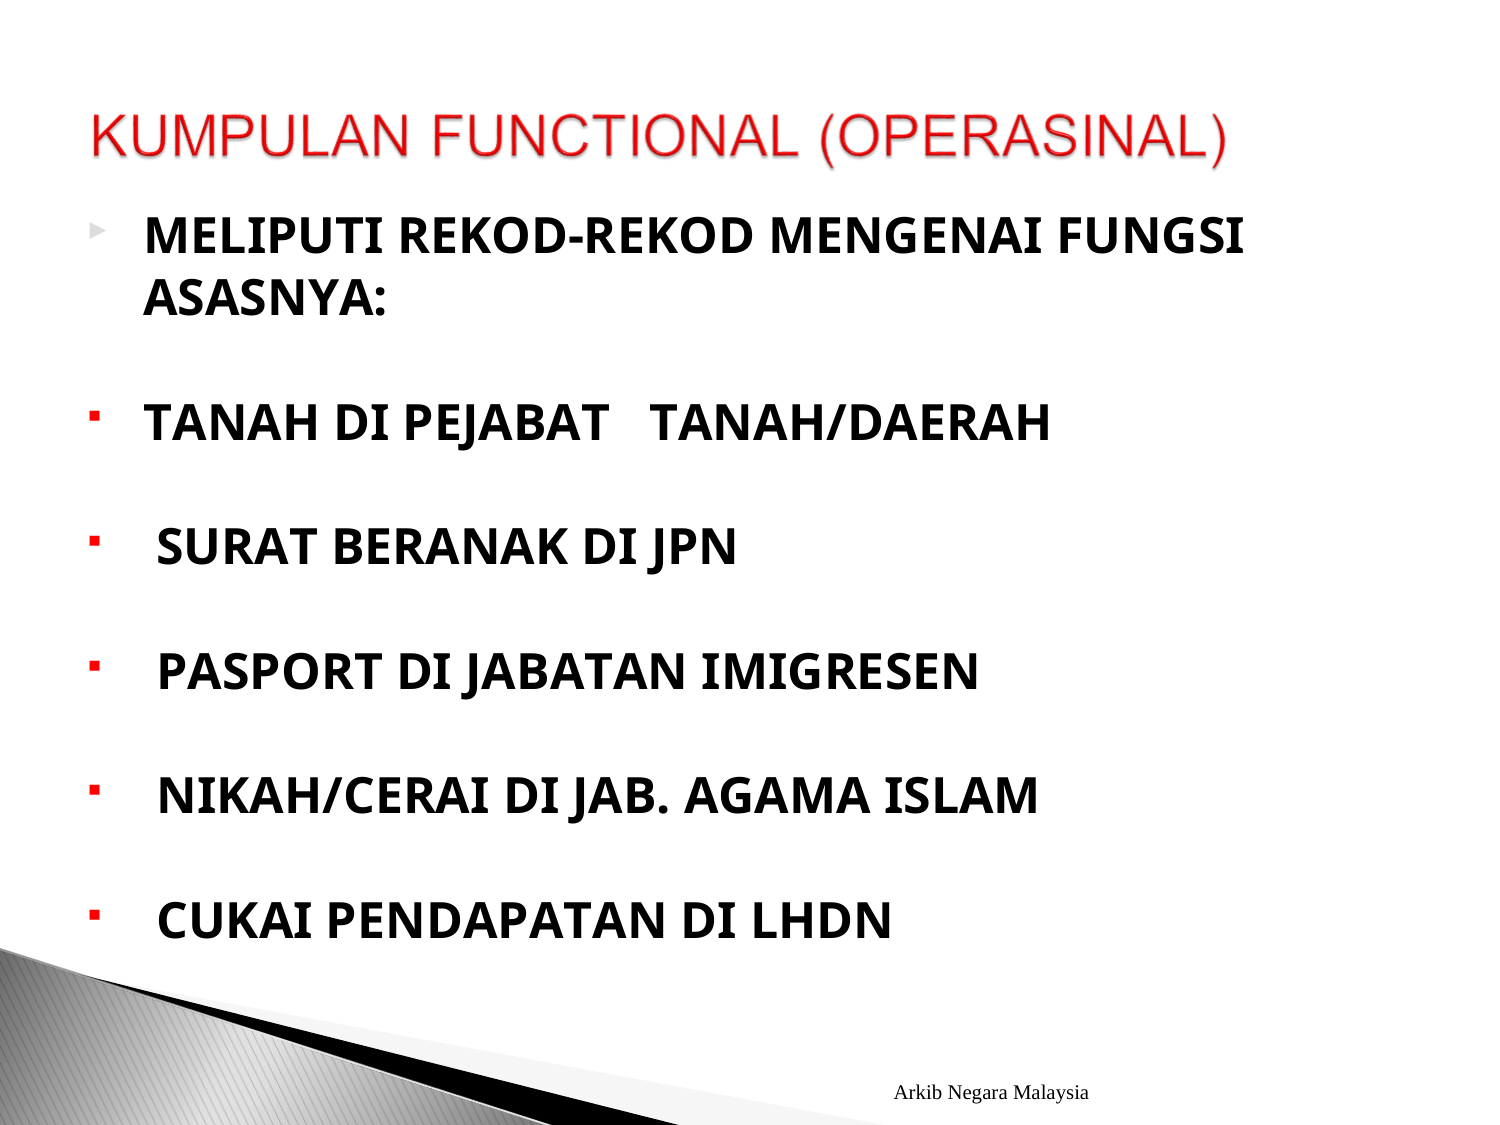

# MELIPUTI REKOD-REKOD MENGENAI FUNGSI
ASASNYA:
TANAH DI PEJABAT TANAH/DAERAH
 SURAT BERANAK DI JPN
 PASPORT DI JABATAN IMIGRESEN
 NIKAH/CERAI DI JAB. AGAMA ISLAM
 CUKAI PENDAPATAN DI LHDN
Arkib Negara Malaysia